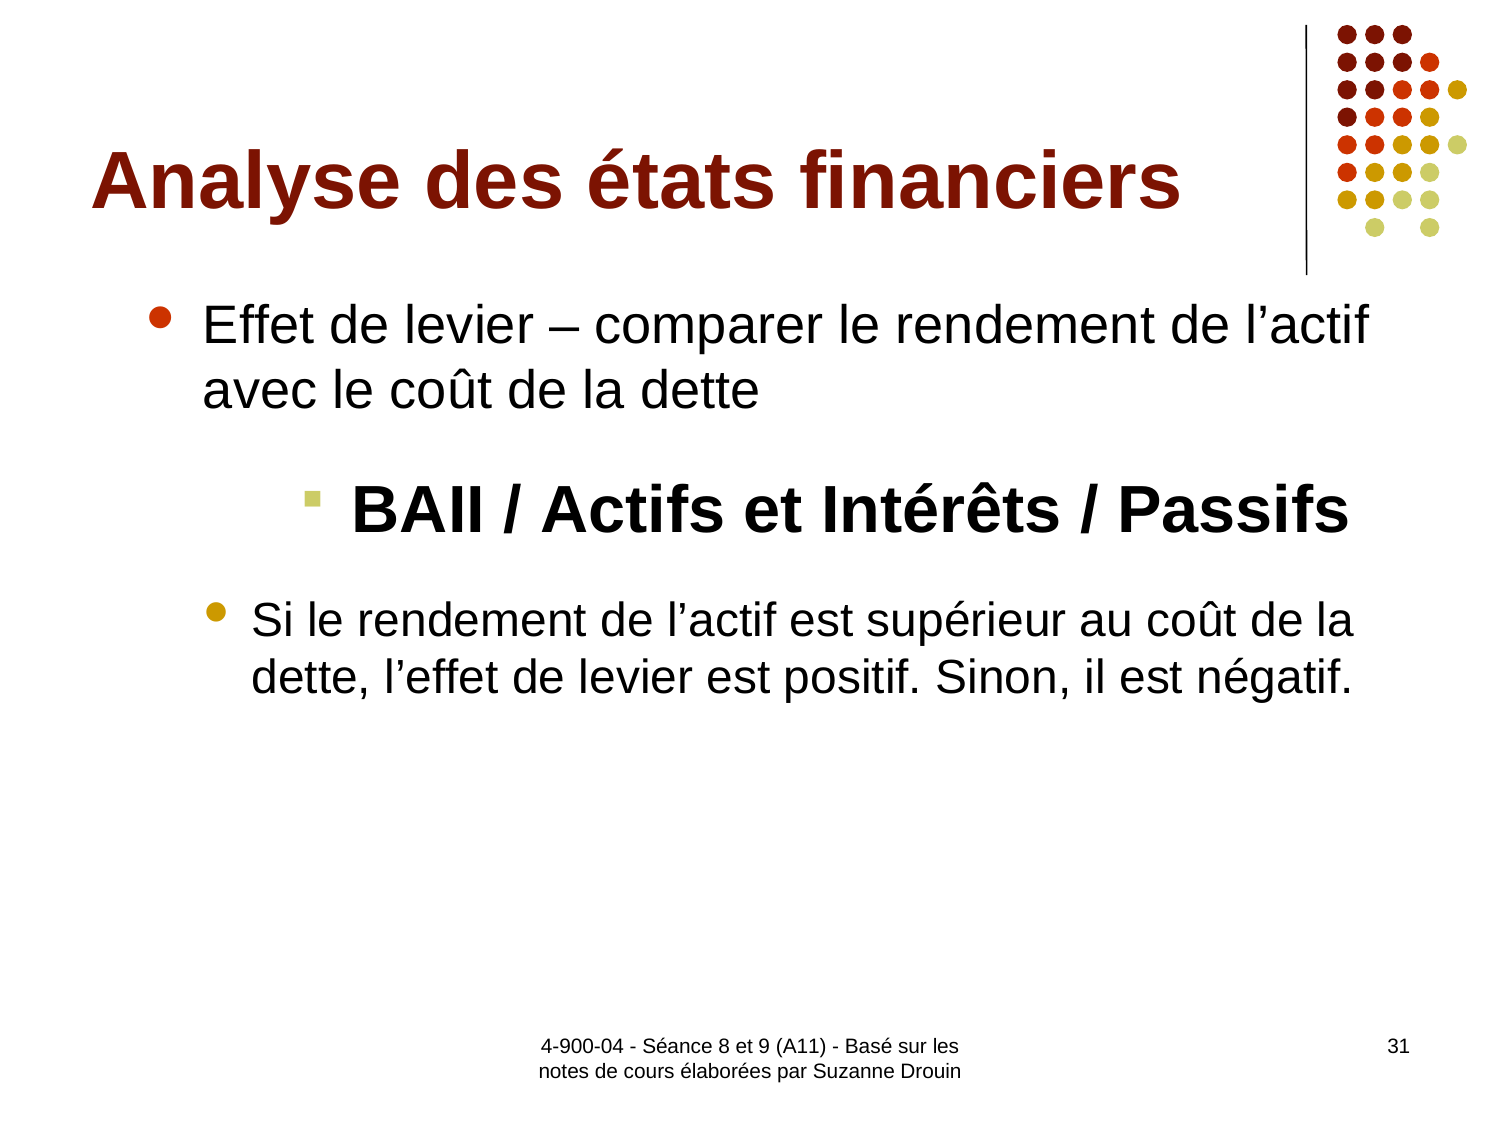

Analyse des états financiers
Effet de levier – comparer le rendement de l’actif avec le coût de la dette
BAII / Actifs et Intérêts / Passifs
Si le rendement de l’actif est supérieur au coût de la dette, l’effet de levier est positif. Sinon, il est négatif.
4-900-04 - Séance 8 et 9 (A11) - Basé sur les notes de cours élaborées par Suzanne Drouin